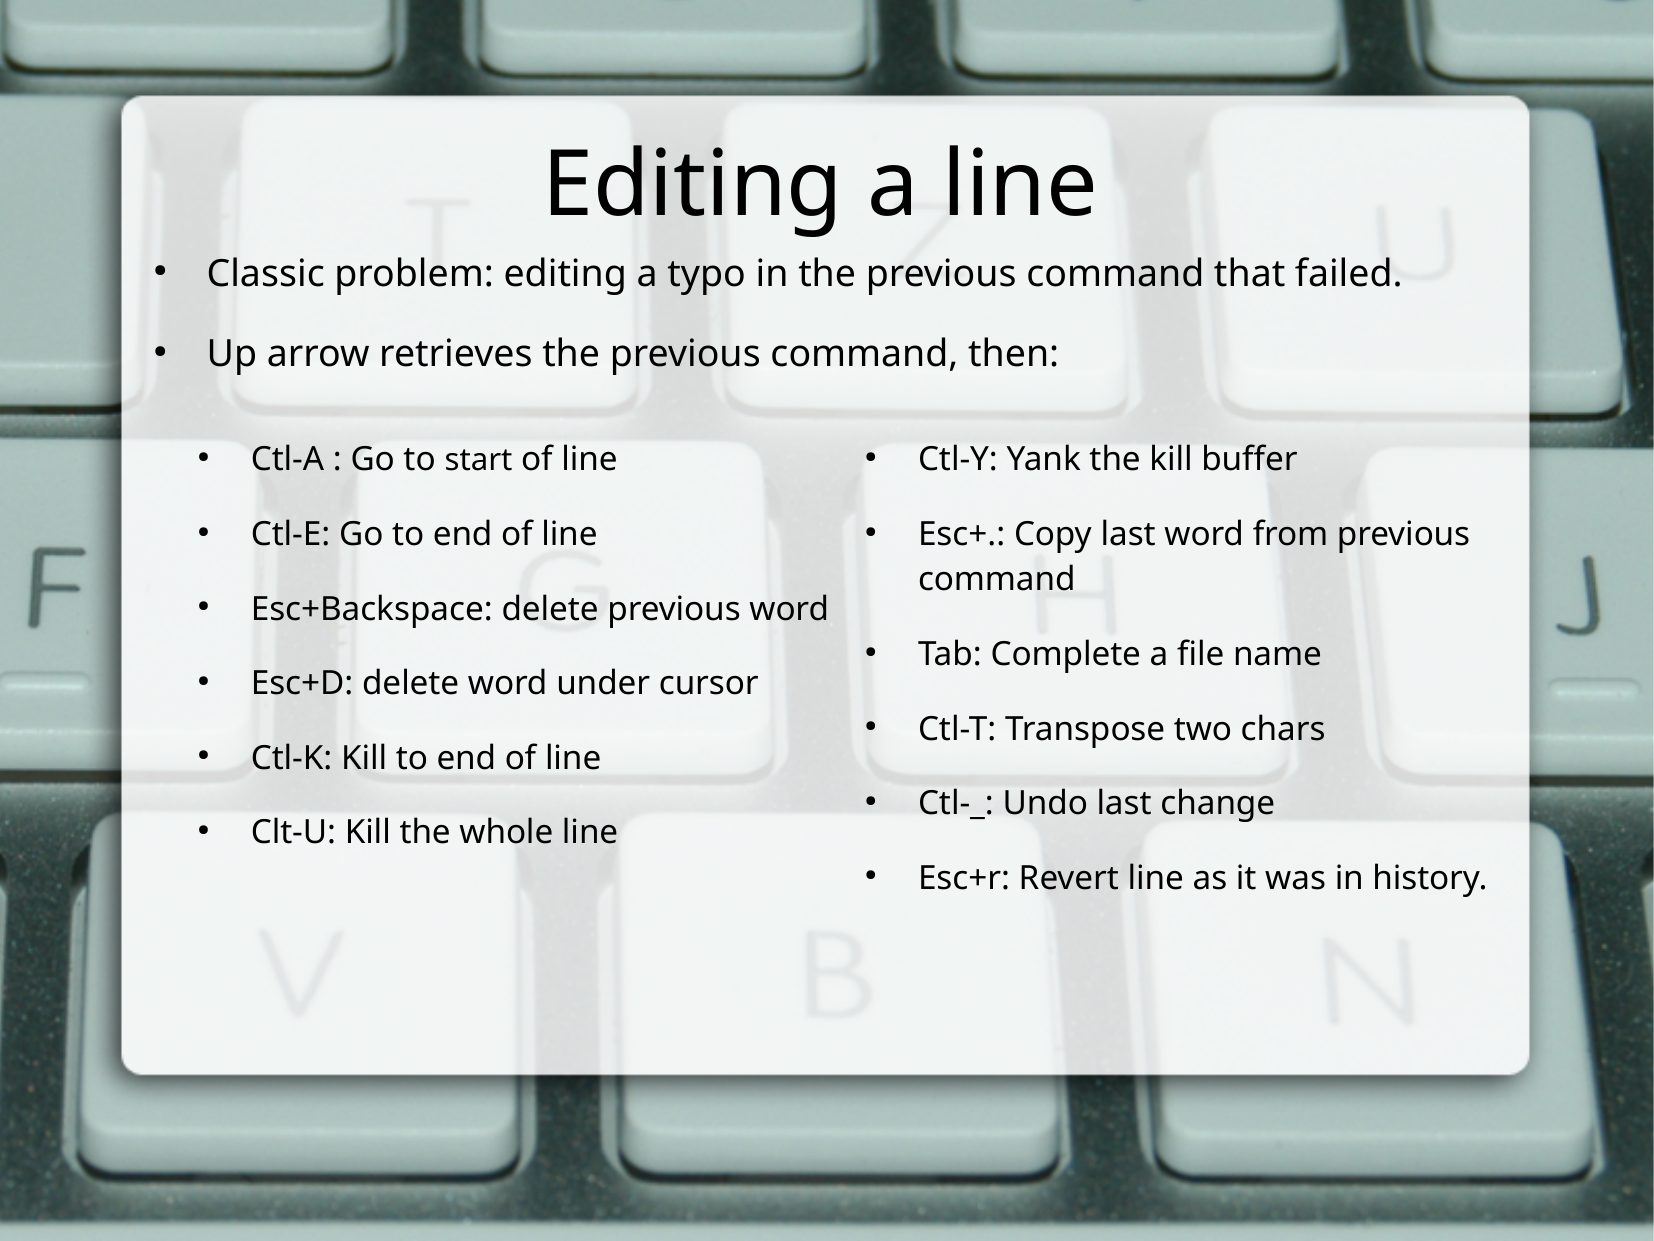

# Editing a line
Classic problem: editing a typo in the previous command that failed.
Up arrow retrieves the previous command, then:
Ctl-A : Go to start of line
Ctl-E: Go to end of line
Esc+Backspace: delete previous word
Esc+D: delete word under cursor
Ctl-K: Kill to end of line
Clt-U: Kill the whole line
Ctl-Y: Yank the kill buffer
Esc+.: Copy last word from previous command
Tab: Complete a file name
Ctl-T: Transpose two chars
Ctl-_: Undo last change
Esc+r: Revert line as it was in history.